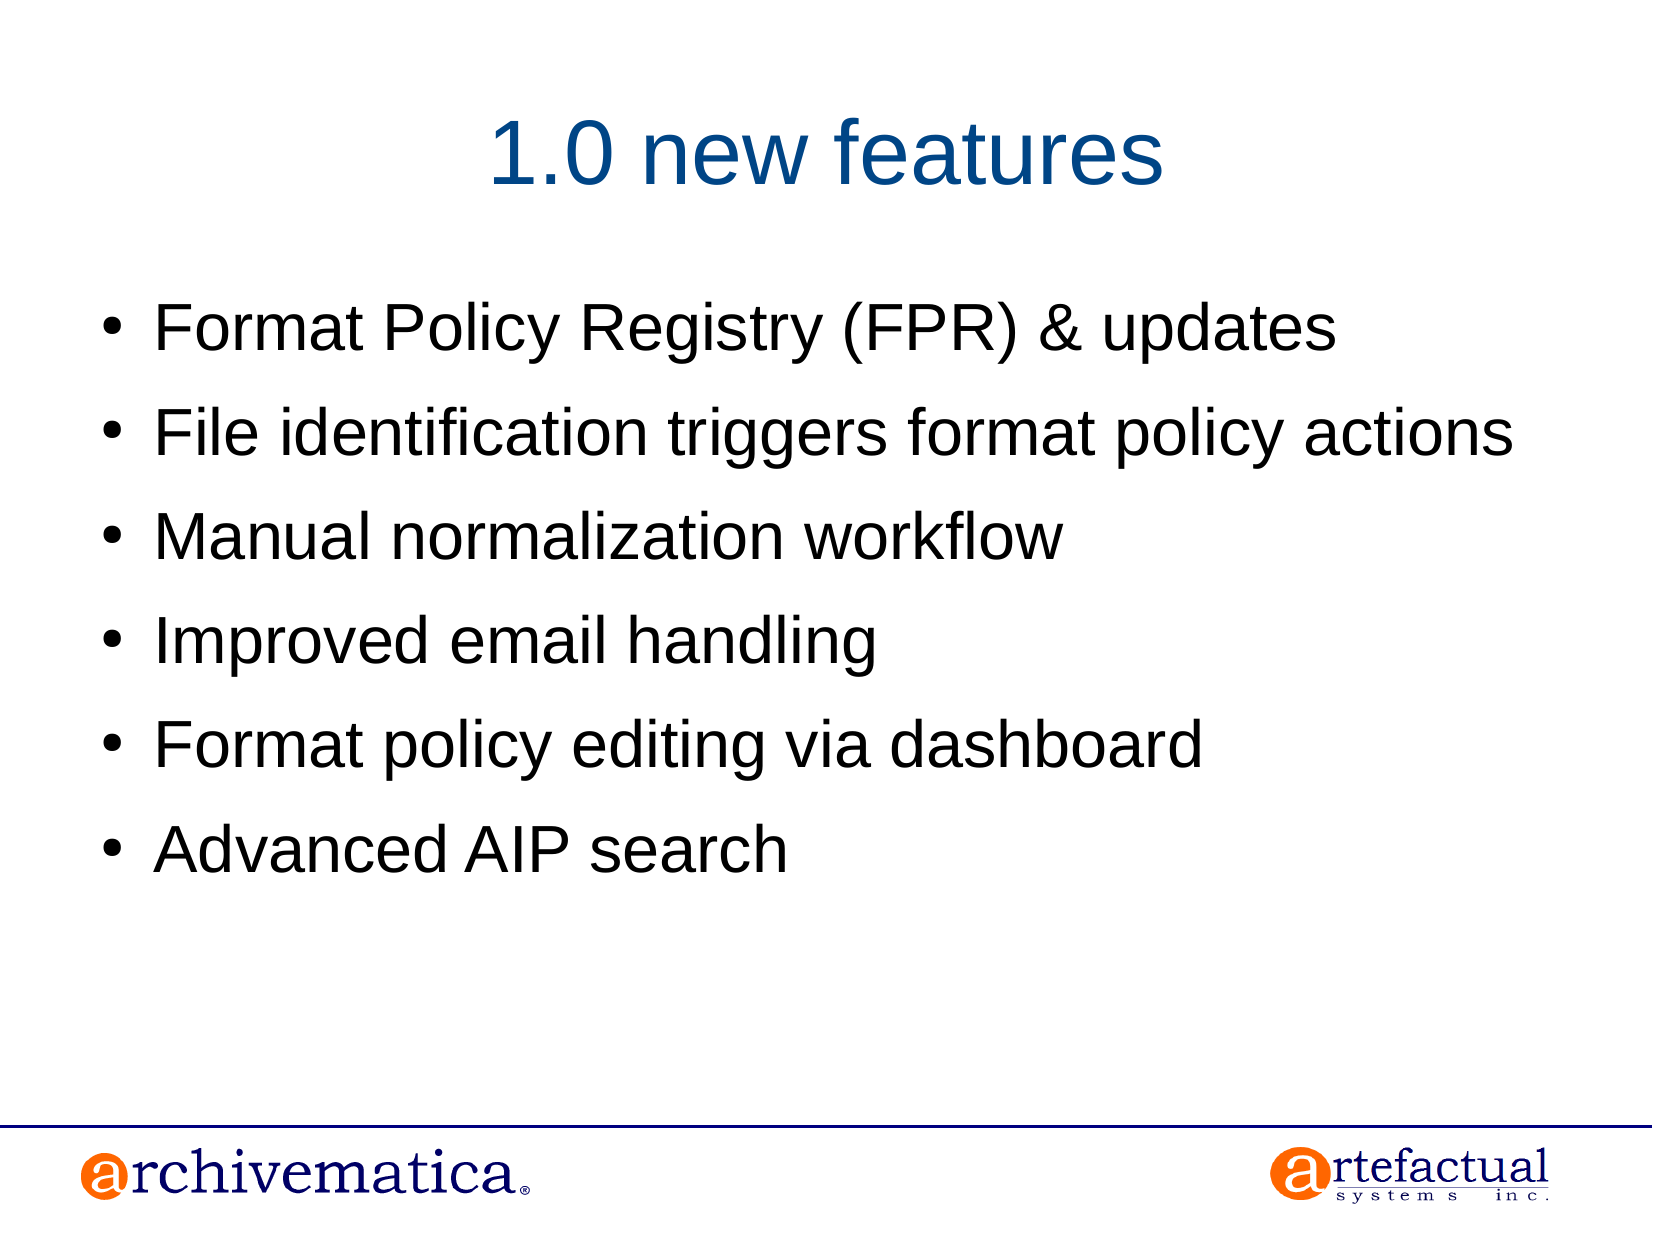

# 1.0 new features
Format Policy Registry (FPR) & updates
File identification triggers format policy actions
Manual normalization workflow
Improved email handling
Format policy editing via dashboard
Advanced AIP search